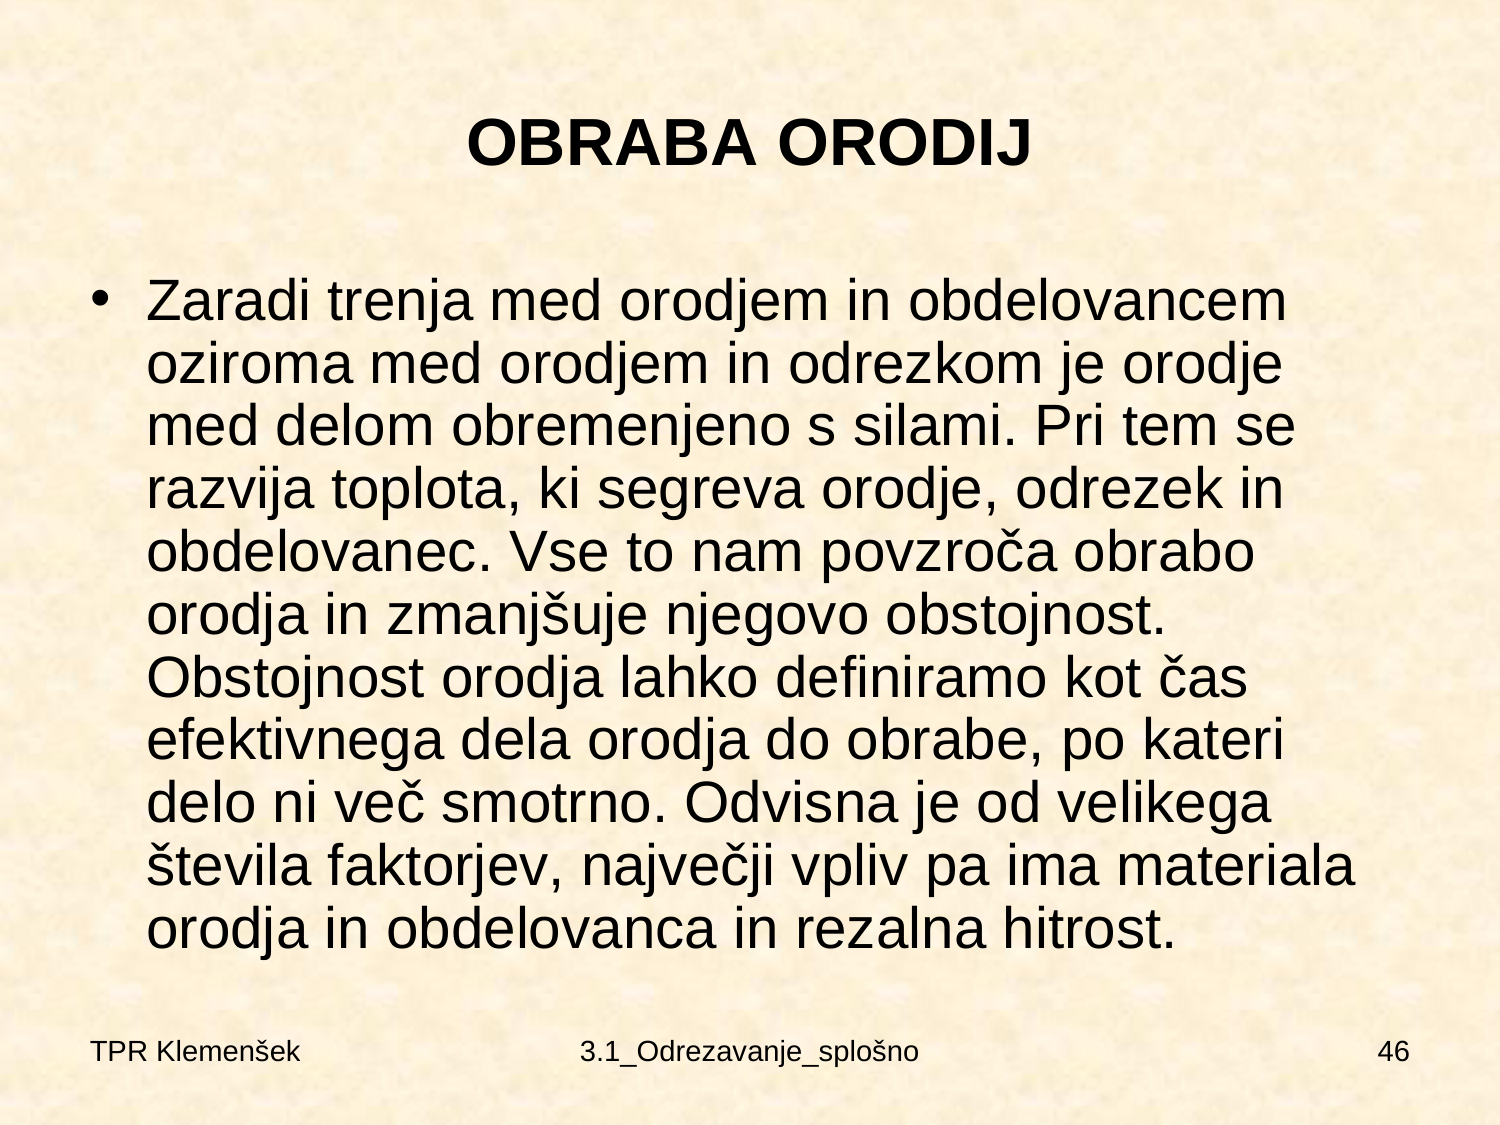

# OBRABA ORODIJ
Zaradi trenja med orodjem in obdelovancem oziroma med orodjem in odrezkom je orodje med delom obremenjeno s silami. Pri tem se razvija toplota, ki segreva orodje, odrezek in obdelovanec. Vse to nam povzroča obrabo orodja in zmanjšuje njegovo obstojnost. Obstojnost orodja lahko definiramo kot čas efektivnega dela orodja do obrabe, po kateri delo ni več smotrno. Odvisna je od velikega števila faktorjev, največji vpliv pa ima materiala orodja in obdelovanca in rezalna hitrost.
TPR Klemenšek
3.1_Odrezavanje_splošno